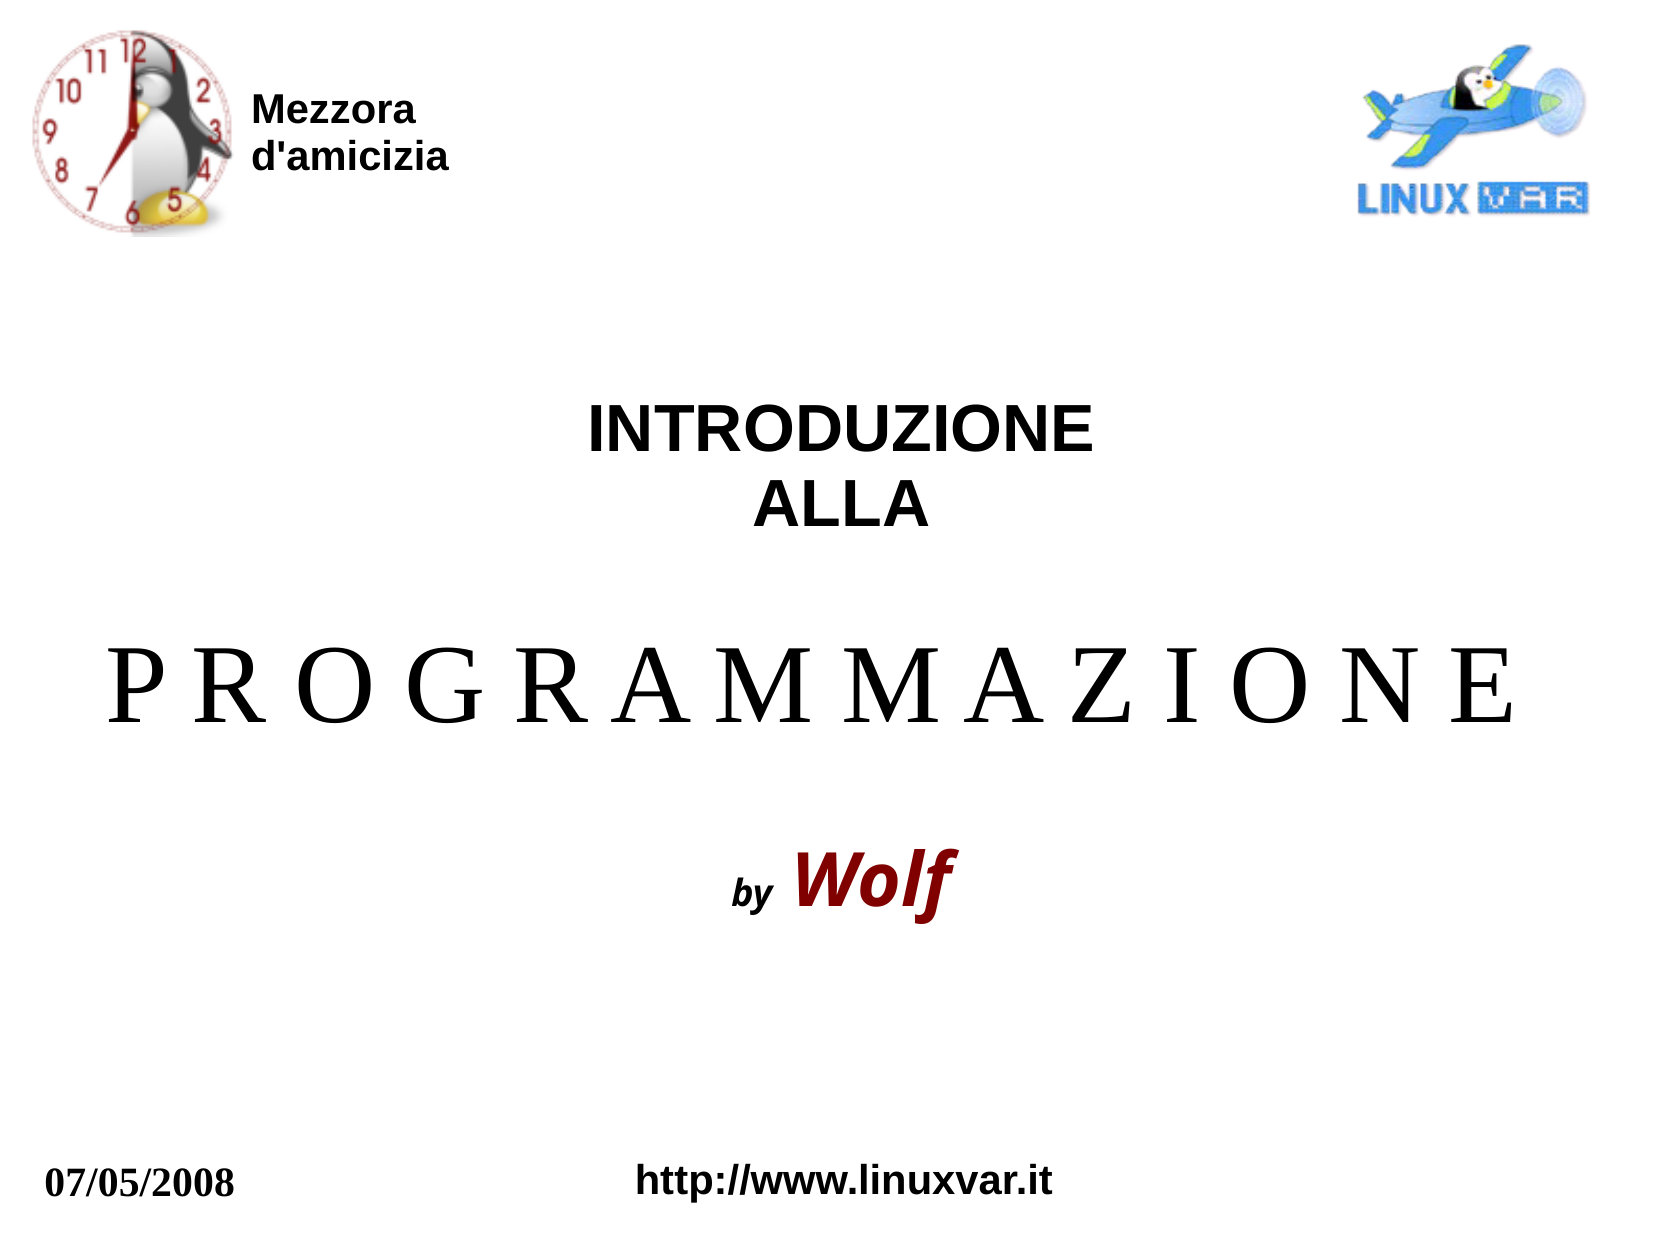

Mezzora
d'amicizia
INTRODUZIONE
ALLA
P R O G R A M M A Z I O N E
by Wolf
http://www.linuxvar.it
07/05/2008